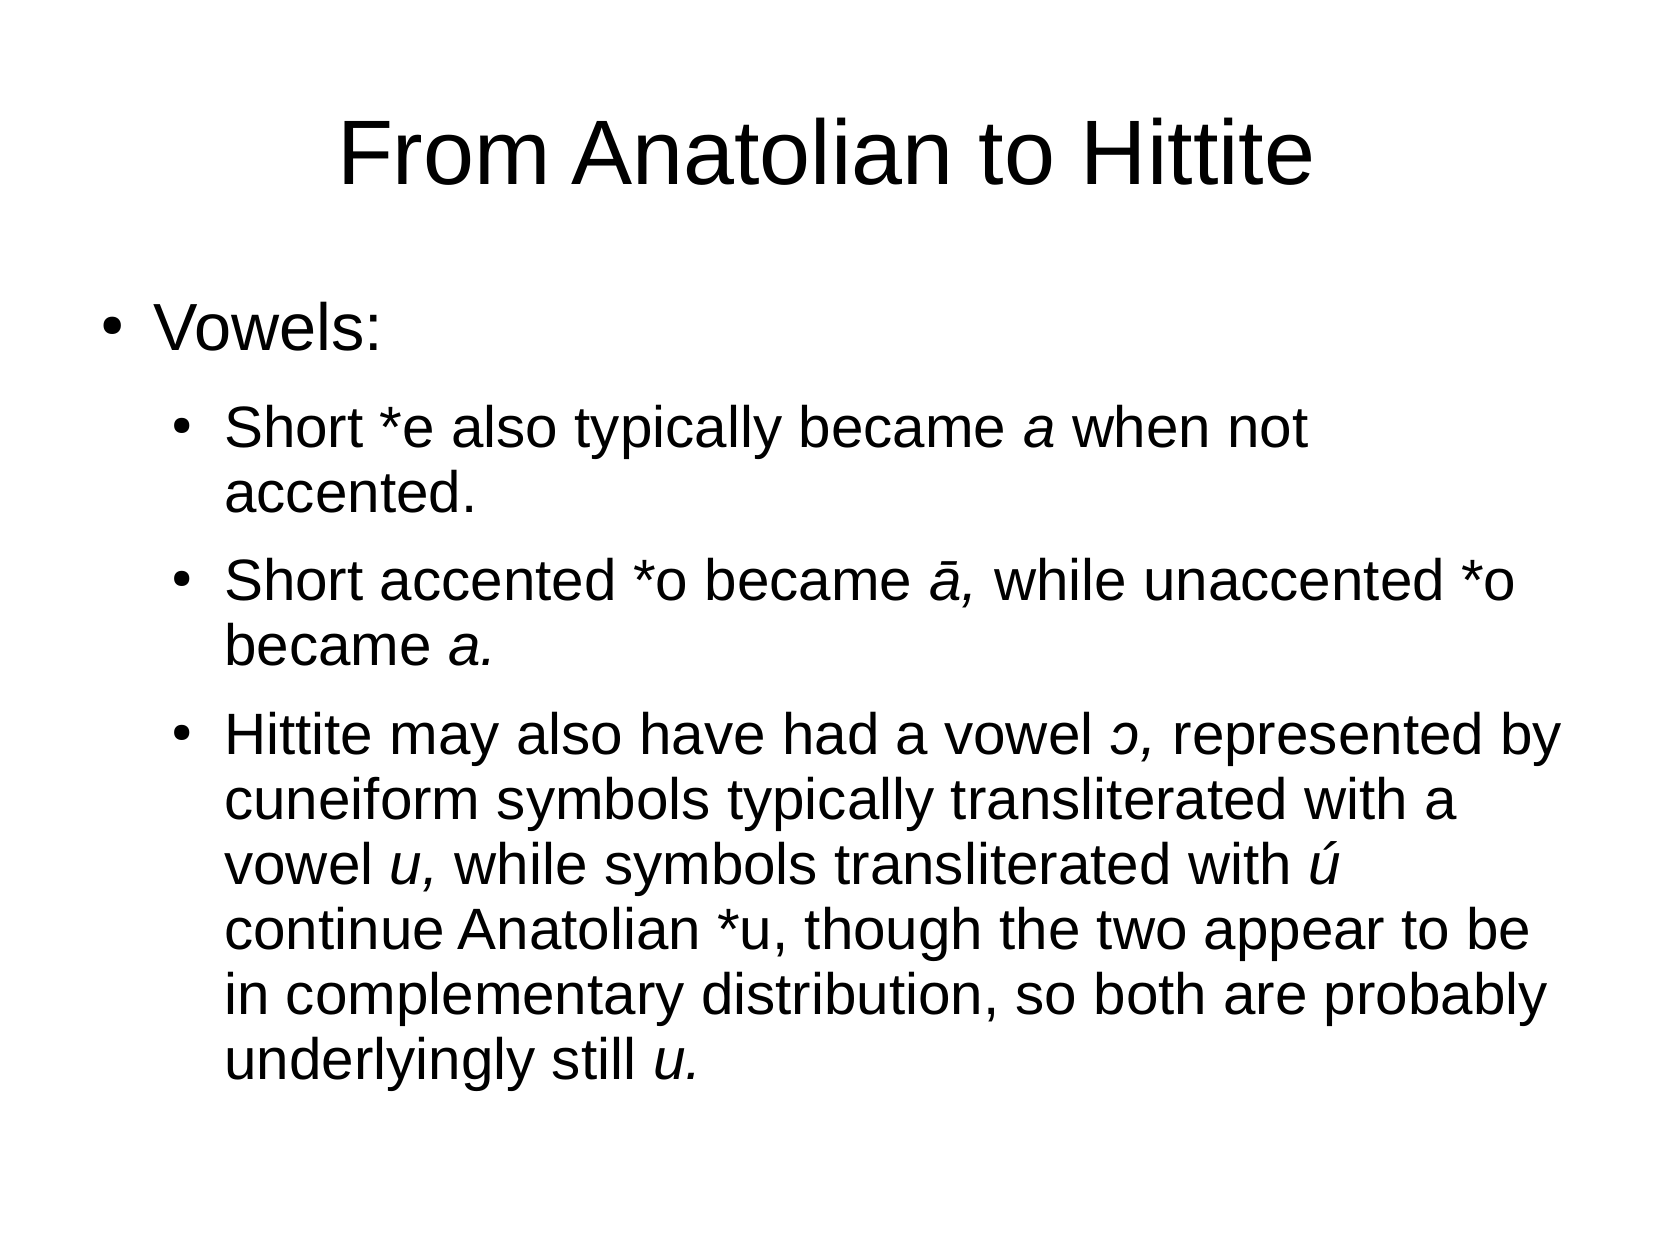

# From Anatolian to Hittite
Vowels:
Short *e also typically became a when not accented.
Short accented *o became ā, while unaccented *o became a.
Hittite may also have had a vowel ɔ, represented by cuneiform symbols typically transliterated with a vowel u, while symbols transliterated with ú continue Anatolian *u, though the two appear to be in complementary distribution, so both are probably underlyingly still u.